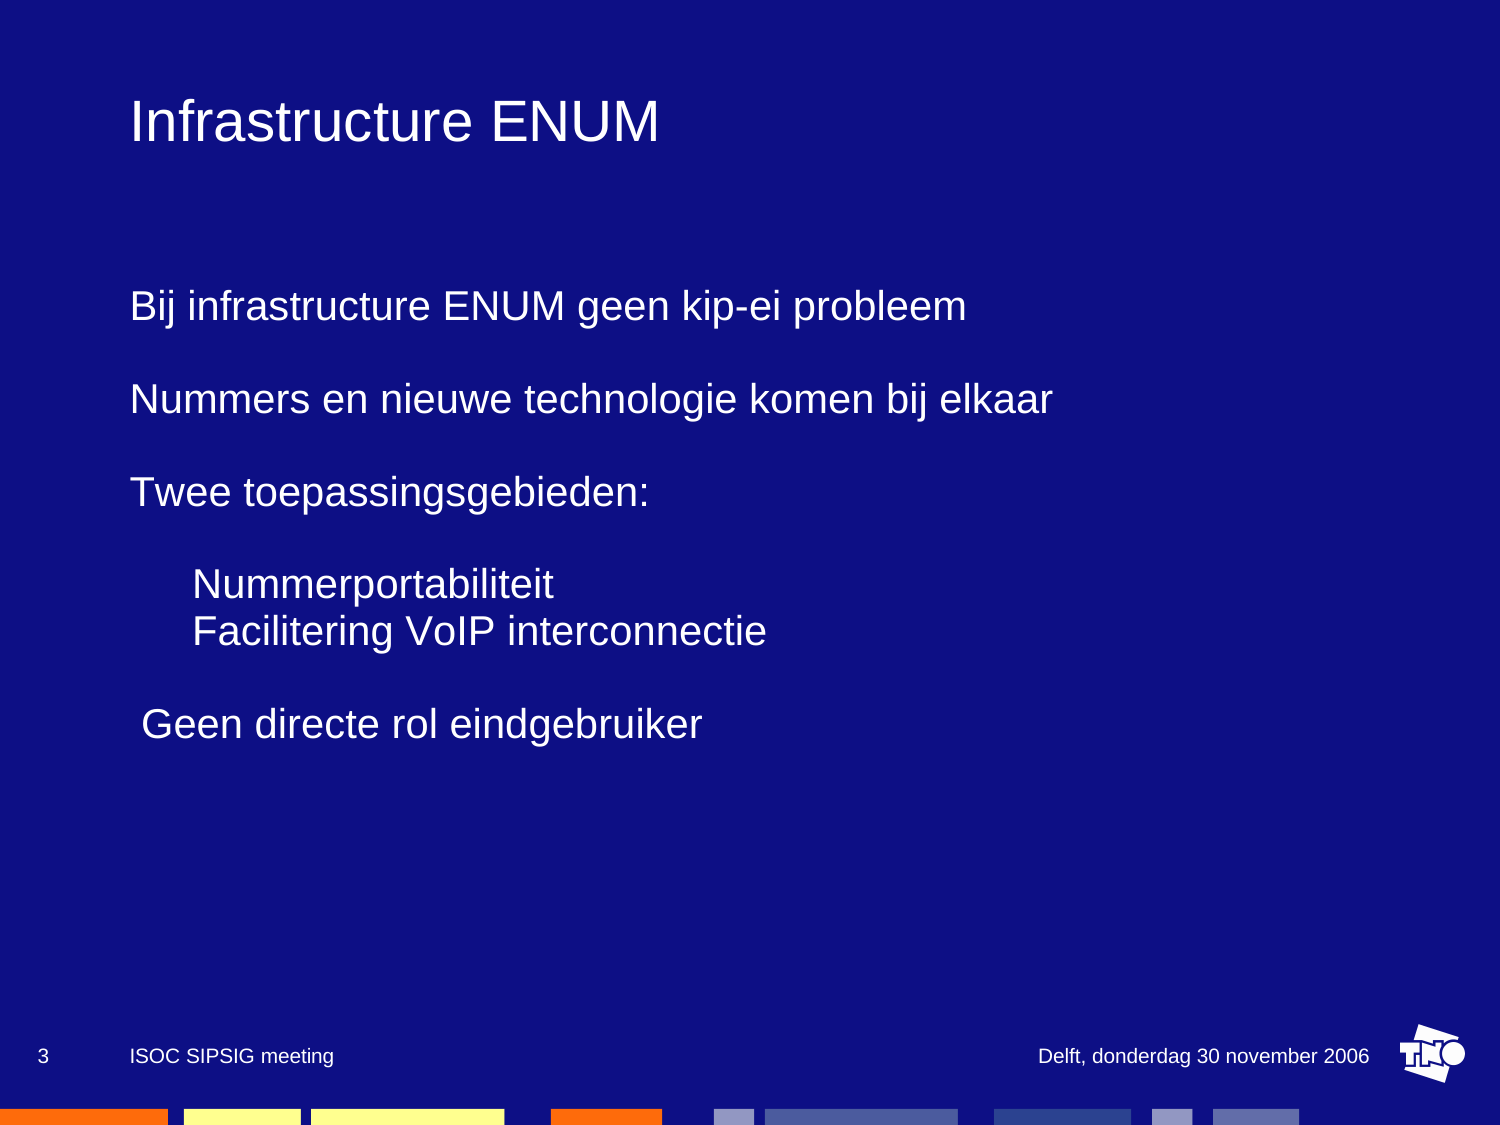

# Infrastructure ENUM
Bij infrastructure ENUM geen kip-ei probleem
Nummers en nieuwe technologie komen bij elkaar
Twee toepassingsgebieden:
Nummerportabiliteit
Facilitering VoIP interconnectie
 Geen directe rol eindgebruiker
3
ISOC SIPSIG meeting
Delft, donderdag 30 november 2006